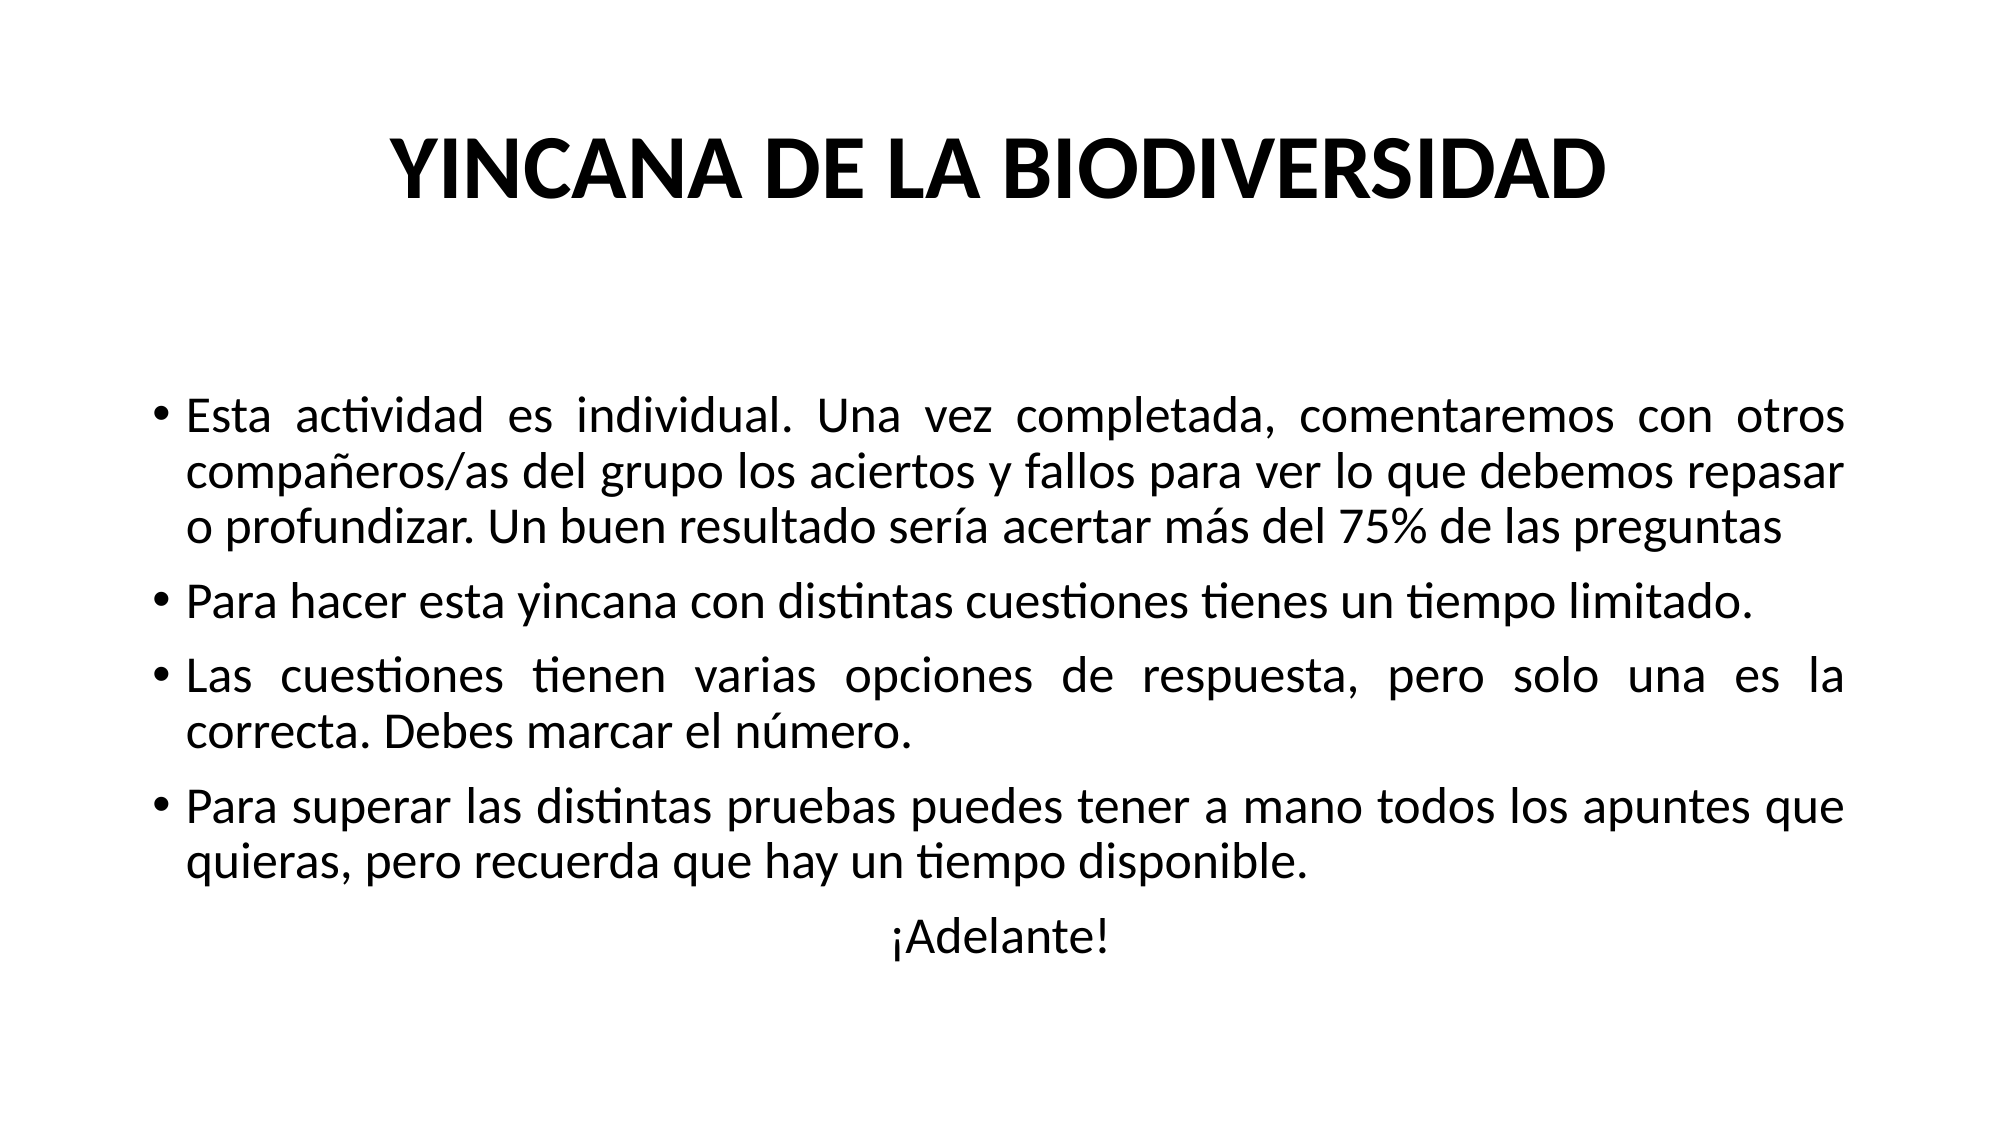

# YINCANA DE LA BIODIVERSIDAD
Esta actividad es individual. Una vez completada, comentaremos con otros compañeros/as del grupo los aciertos y fallos para ver lo que debemos repasar o profundizar. Un buen resultado sería acertar más del 75% de las preguntas
Para hacer esta yincana con distintas cuestiones tienes un tiempo limitado.
Las cuestiones tienen varias opciones de respuesta, pero solo una es la correcta. Debes marcar el número.
Para superar las distintas pruebas puedes tener a mano todos los apuntes que quieras, pero recuerda que hay un tiempo disponible.
¡Adelante!